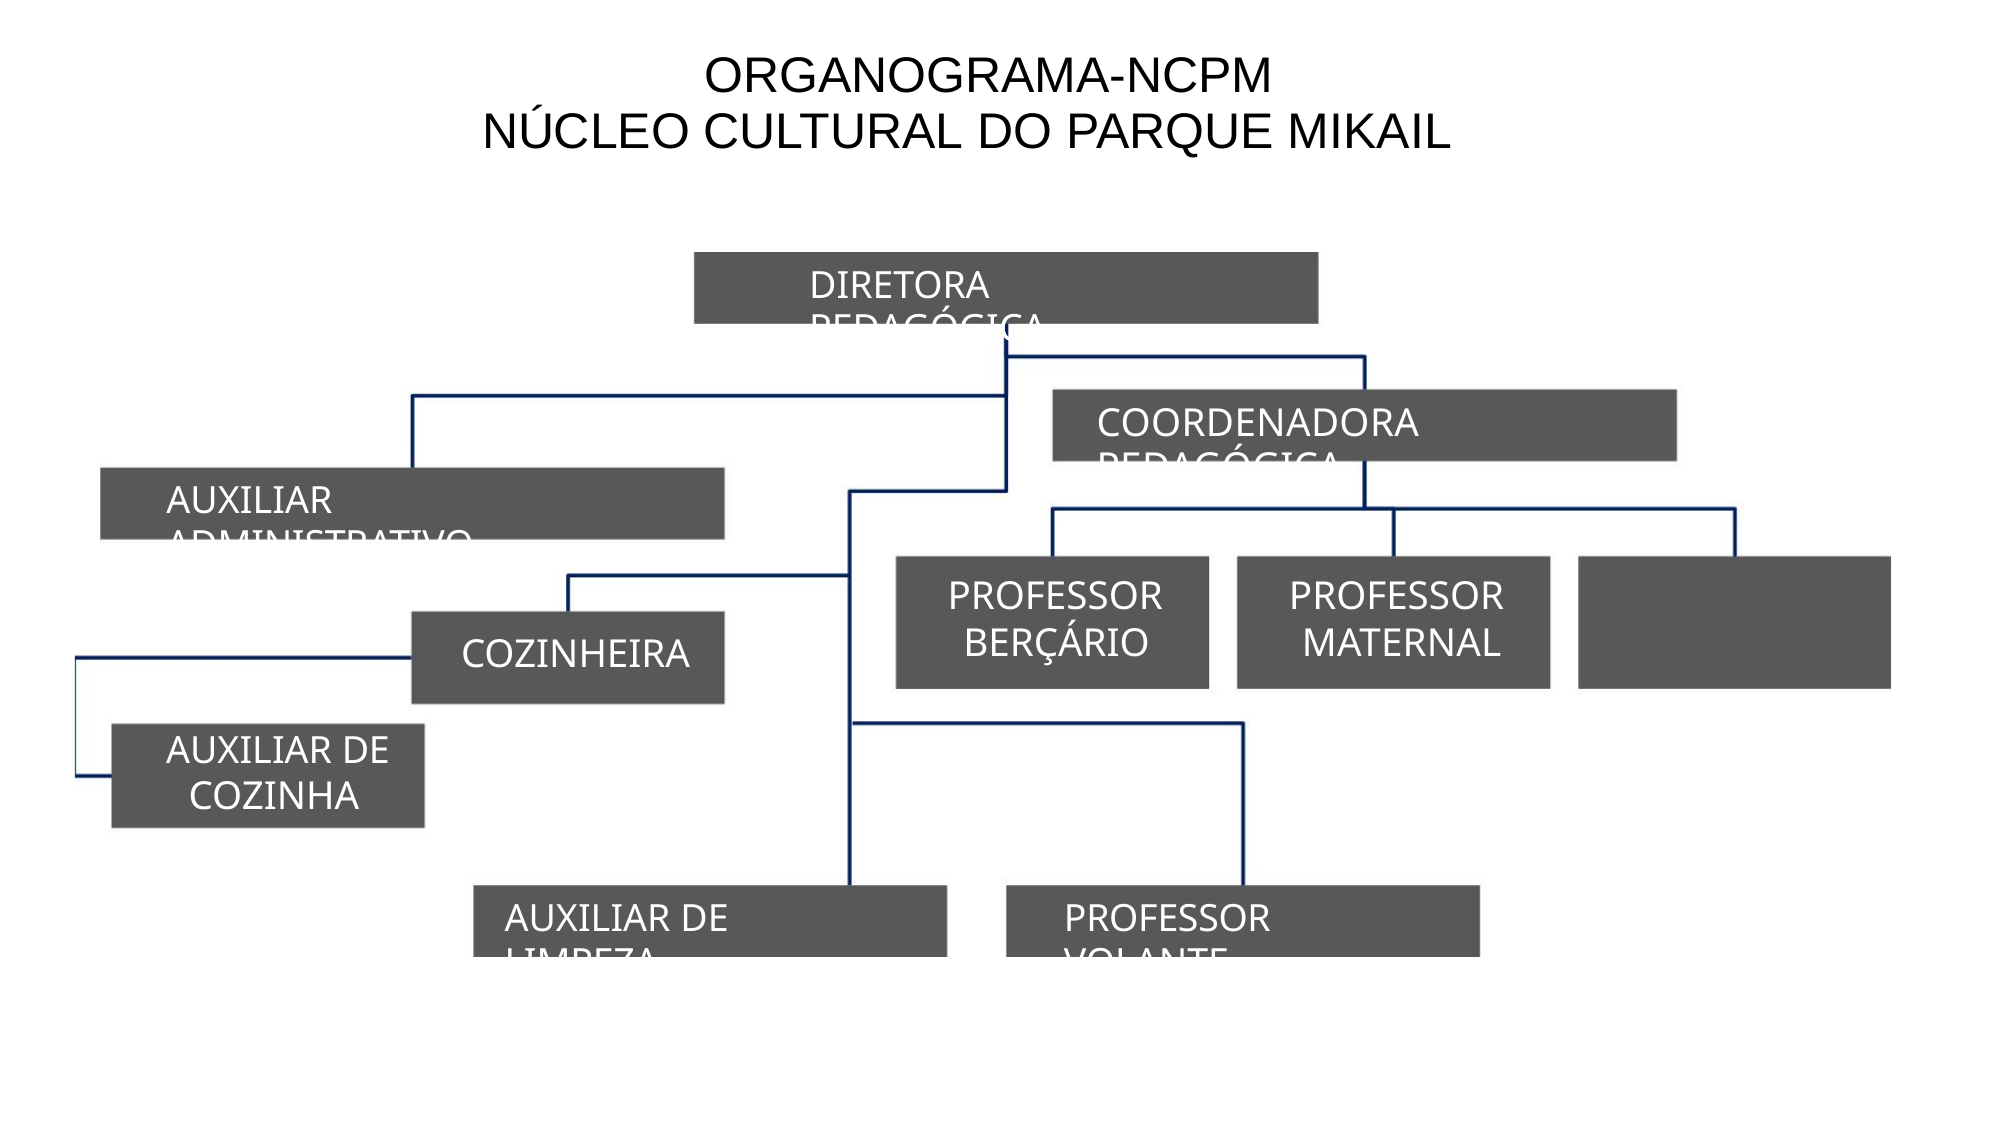

ORGANOGRAMA-NCPM
NÚCLEO CULTURAL DO PARQUE MIKAIL
DIRETORA PEDAGÓGICA
COORDENADORA PEDAGÓGICA
AUXILIAR ADMINISTRATIVO
PROFESSOR
BERÇÁRIO
PROFESSOR
MATERNAL
COZINHEIRA
AUXILIAR DE
COZINHA
AUXILIAR DE LIMPEZA
PROFESSOR VOLANTE